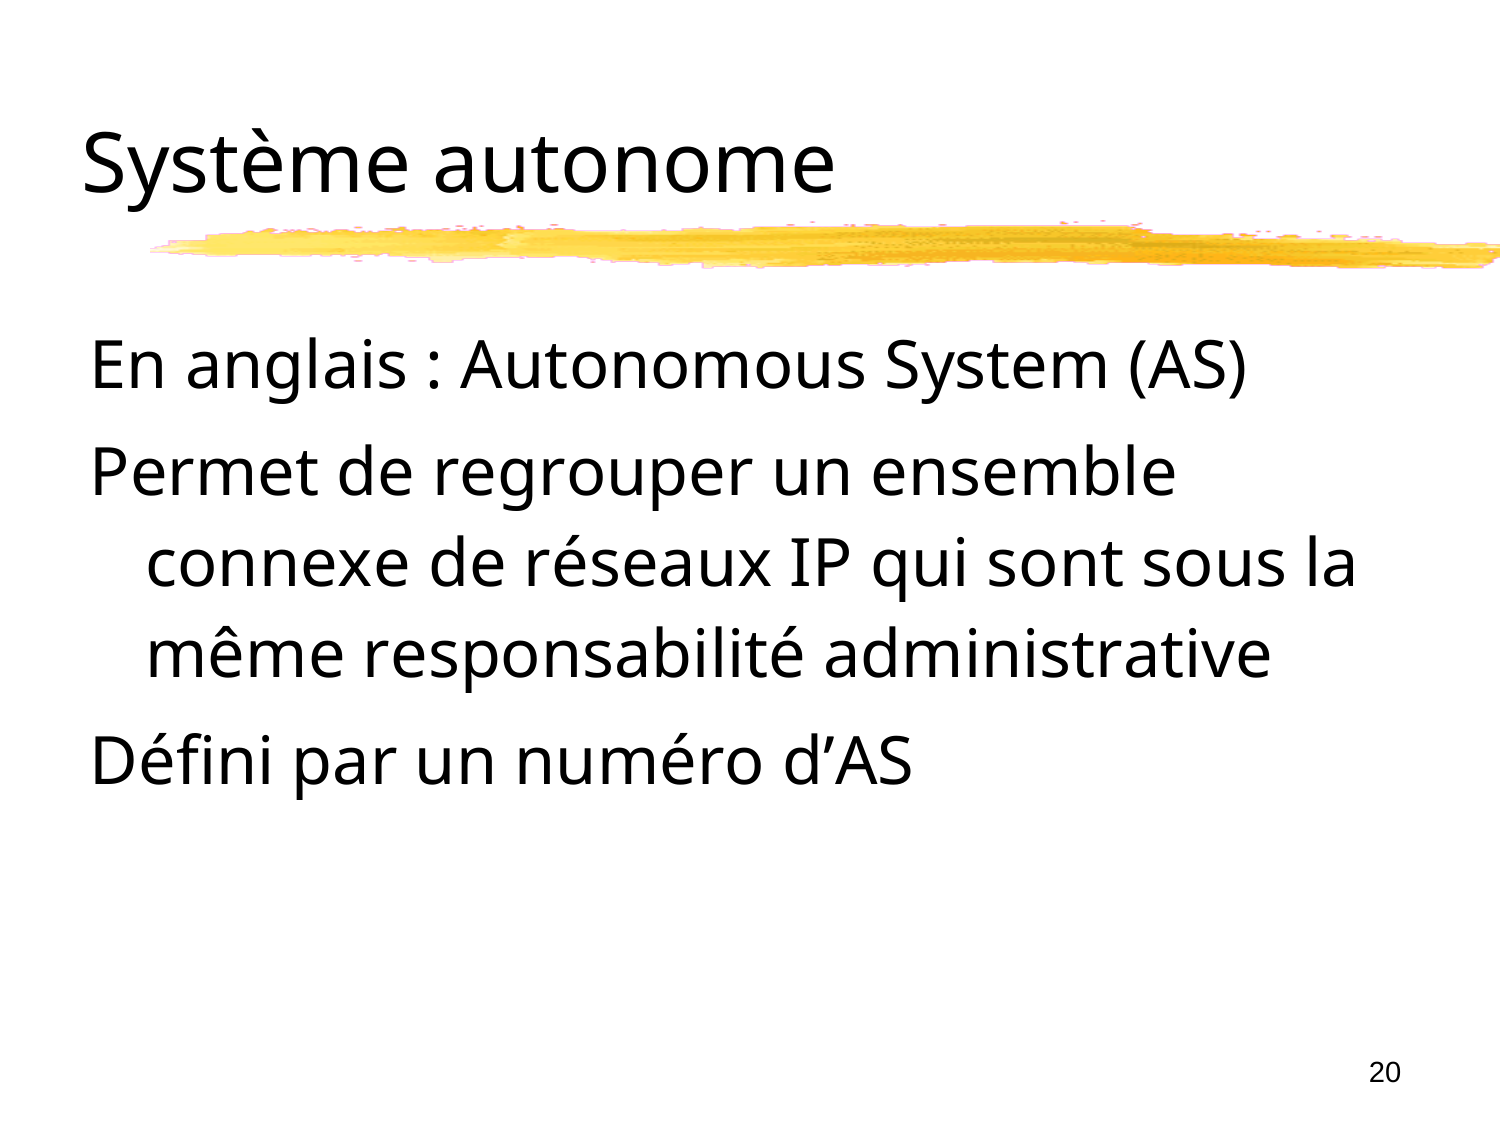

# Système autonome
En anglais : Autonomous System (AS)
Permet de regrouper un ensemble connexe de réseaux IP qui sont sous la même responsabilité administrative
Défini par un numéro d’AS
20